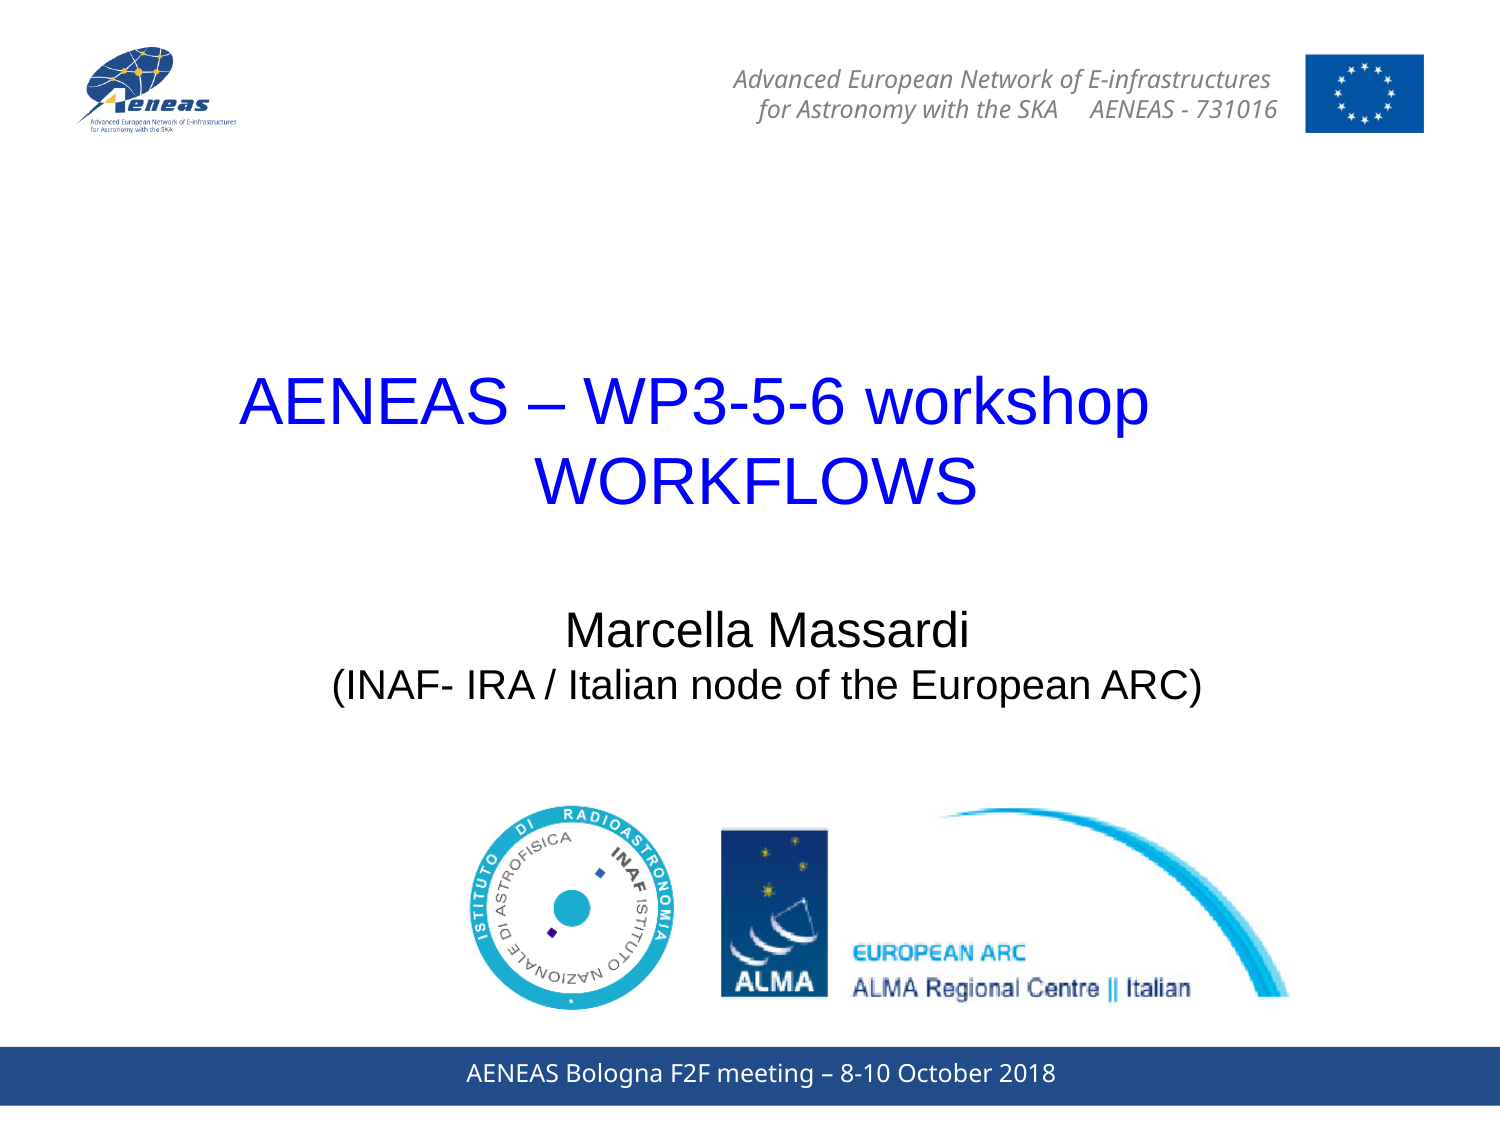

#
AENEAS – WP3-5-6 workshop
				WORKFLOWS
Marcella Massardi
(INAF- IRA / Italian node of the European ARC)
AENEAS Bologna F2F meeting – 8-10 October 2018